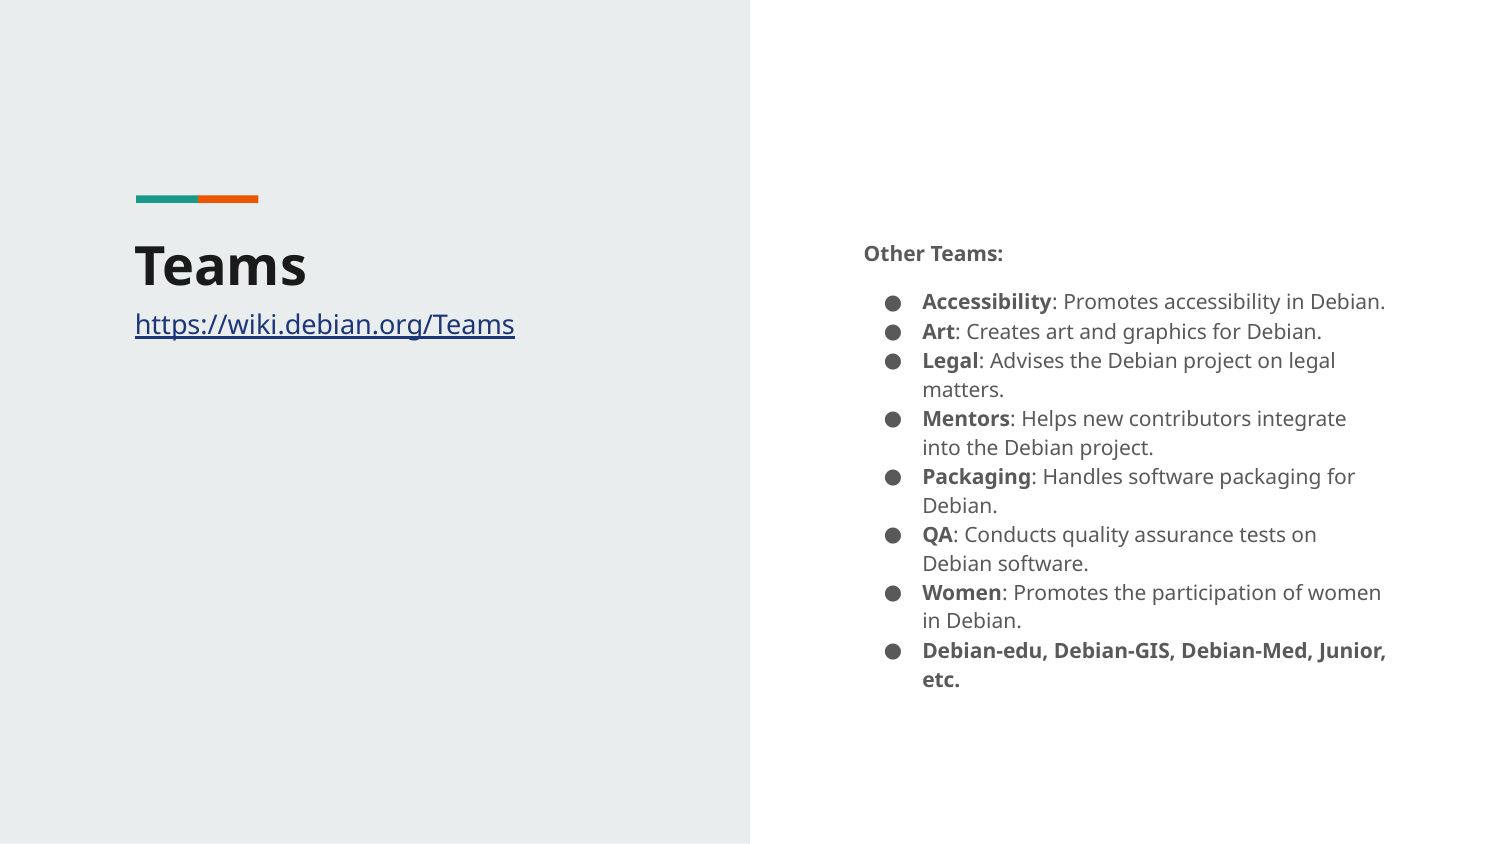

# Teams
Other Teams:
Accessibility: Promotes accessibility in Debian.
Art: Creates art and graphics for Debian.
Legal: Advises the Debian project on legal matters.
Mentors: Helps new contributors integrate into the Debian project.
Packaging: Handles software packaging for Debian.
QA: Conducts quality assurance tests on Debian software.
Women: Promotes the participation of women in Debian.
Debian-edu, Debian-GIS, Debian-Med, Junior, etc.
https://wiki.debian.org/Teams